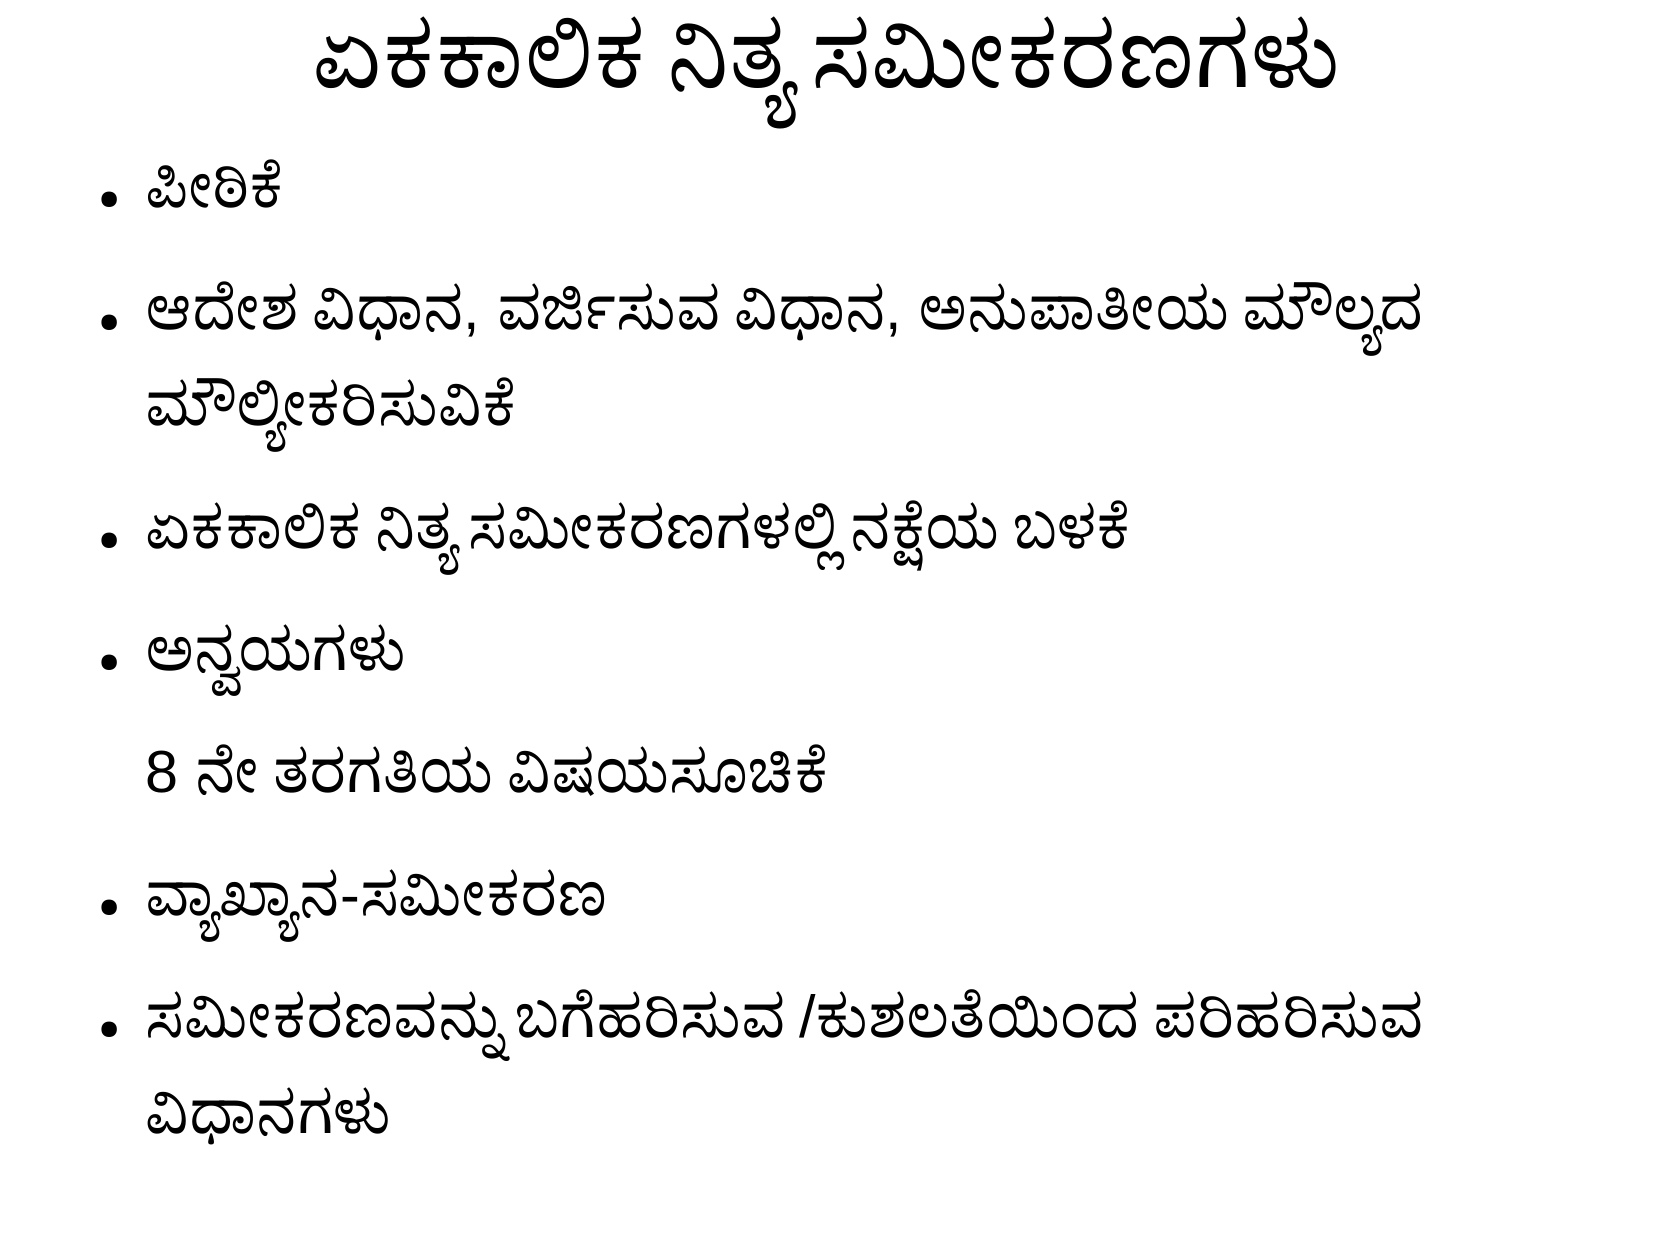

# ಏಕಕಾಲಿಕ ನಿತ್ಯ ಸಮೀಕರಣಗಳು
ಪೀಠಿಕೆ
ಆದೇಶ ವಿಧಾನ, ವರ್ಜಿಸುವ ವಿಧಾನ, ಅನುಪಾತೀಯ ಮೌಲ್ಯದ ಮೌಲ್ಯೀಕರಿಸುವಿಕೆ
ಏಕಕಾಲಿಕ ನಿತ್ಯ ಸಮೀಕರಣಗಳಲ್ಲಿ ನಕ್ಷೆಯ ಬಳಕೆ
ಅನ್ವಯಗಳು
8 ನೇ ತರಗತಿಯ ವಿಷಯಸೂಚಿಕೆ
ವ್ಯಾಖ್ಯಾನ-ಸಮೀಕರಣ
ಸಮೀಕರಣವನ್ನು ಬಗೆಹರಿಸುವ /ಕುಶಲತೆಯಿಂದ ಪರಿಹರಿಸುವ ವಿಧಾನಗಳು